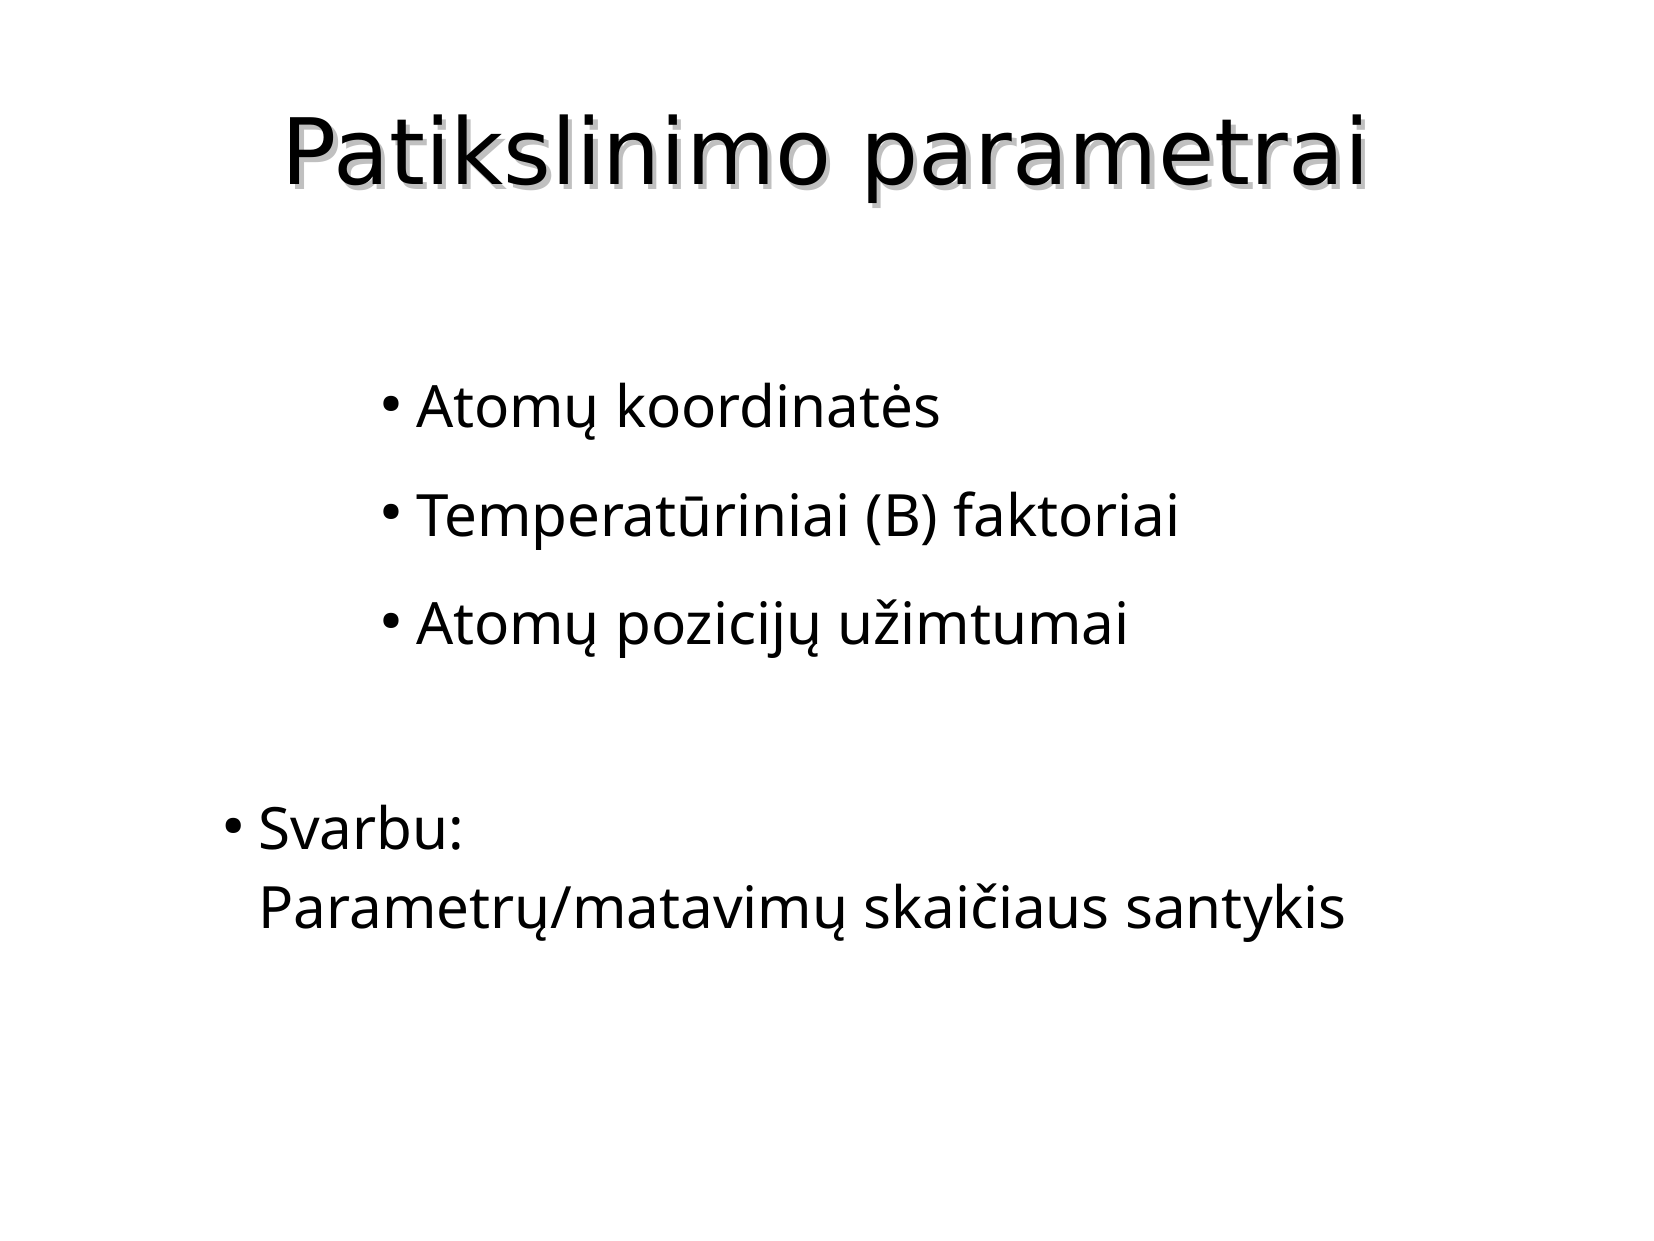

# Patikslinimo parametrai
Atomų koordinatės
Temperatūriniai (B) faktoriai
Atomų pozicijų užimtumai
Svarbu:
Parametrų/matavimų skaičiaus santykis